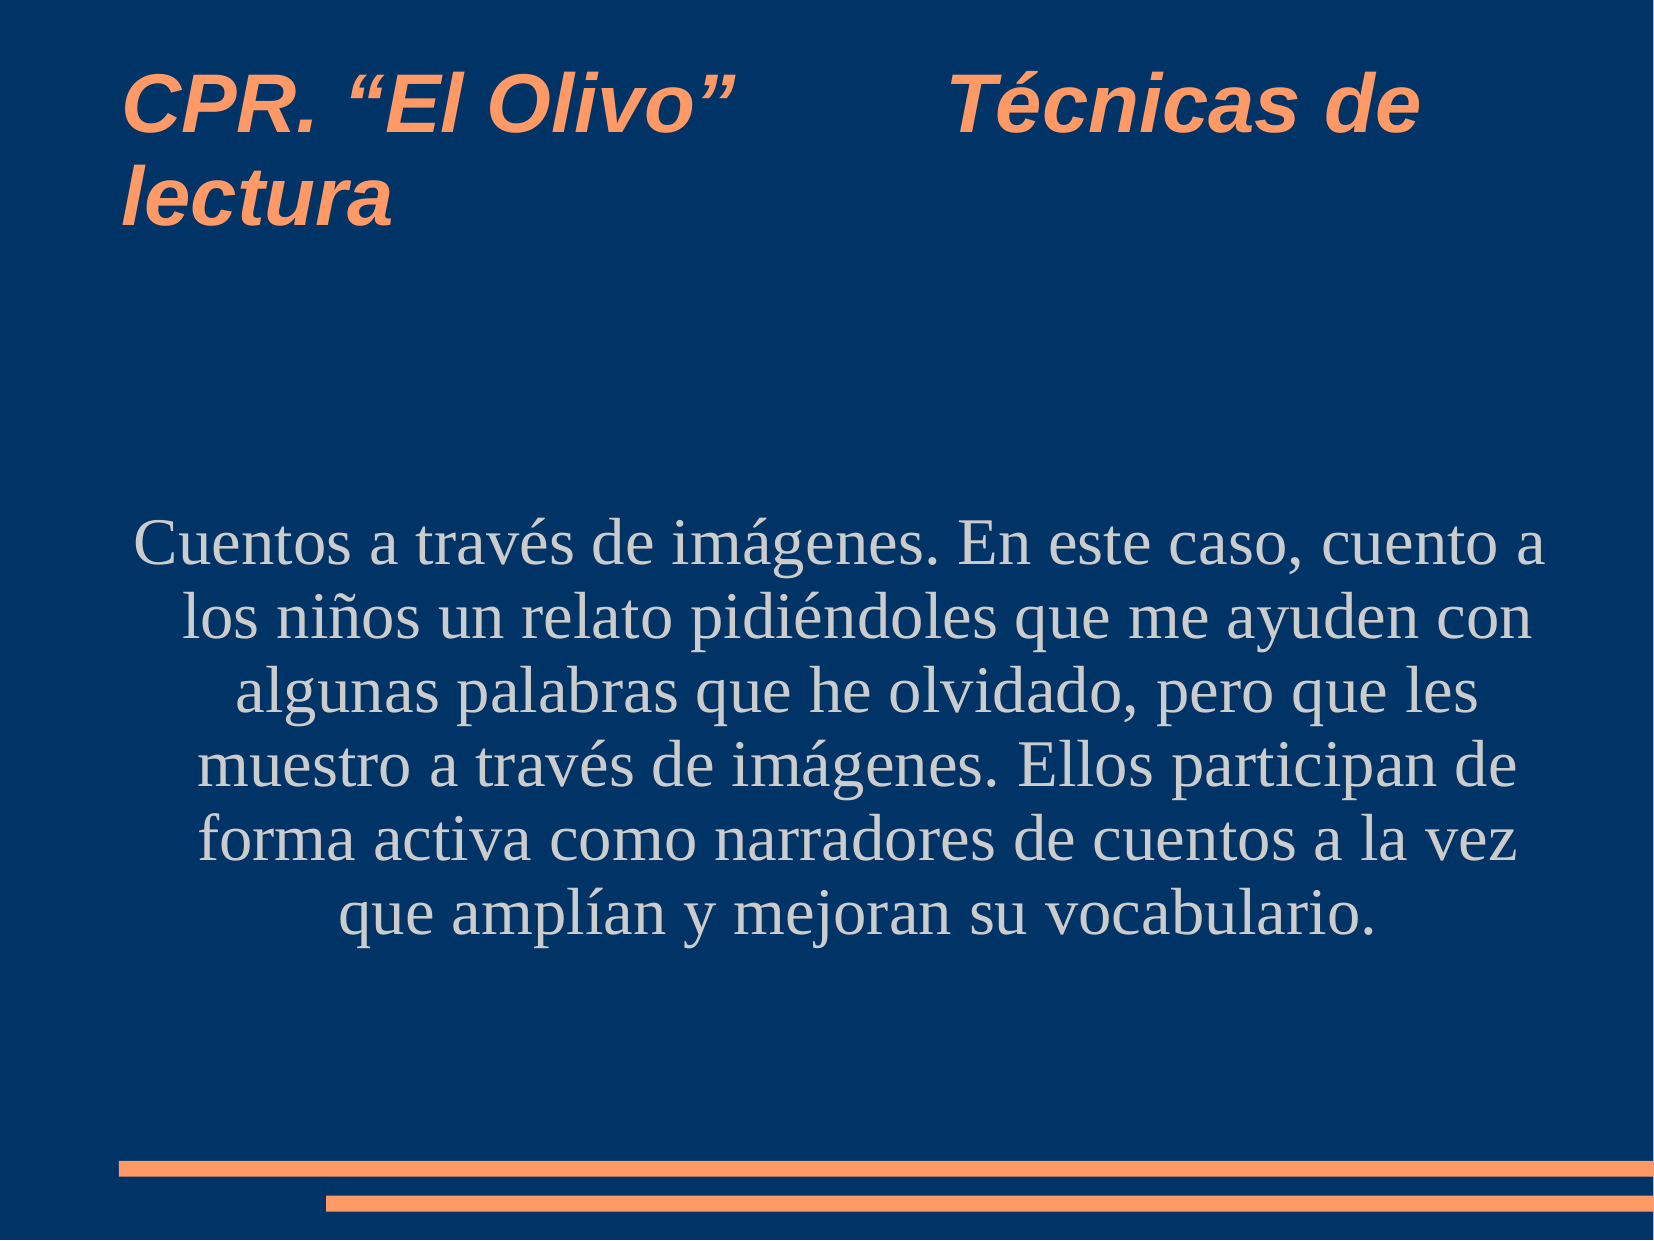

# CPR. “El Olivo” Técnicas de lectura
Cuentos a través de imágenes. En este caso, cuento a los niños un relato pidiéndoles que me ayuden con algunas palabras que he olvidado, pero que les muestro a través de imágenes. Ellos participan de forma activa como narradores de cuentos a la vez que amplían y mejoran su vocabulario.